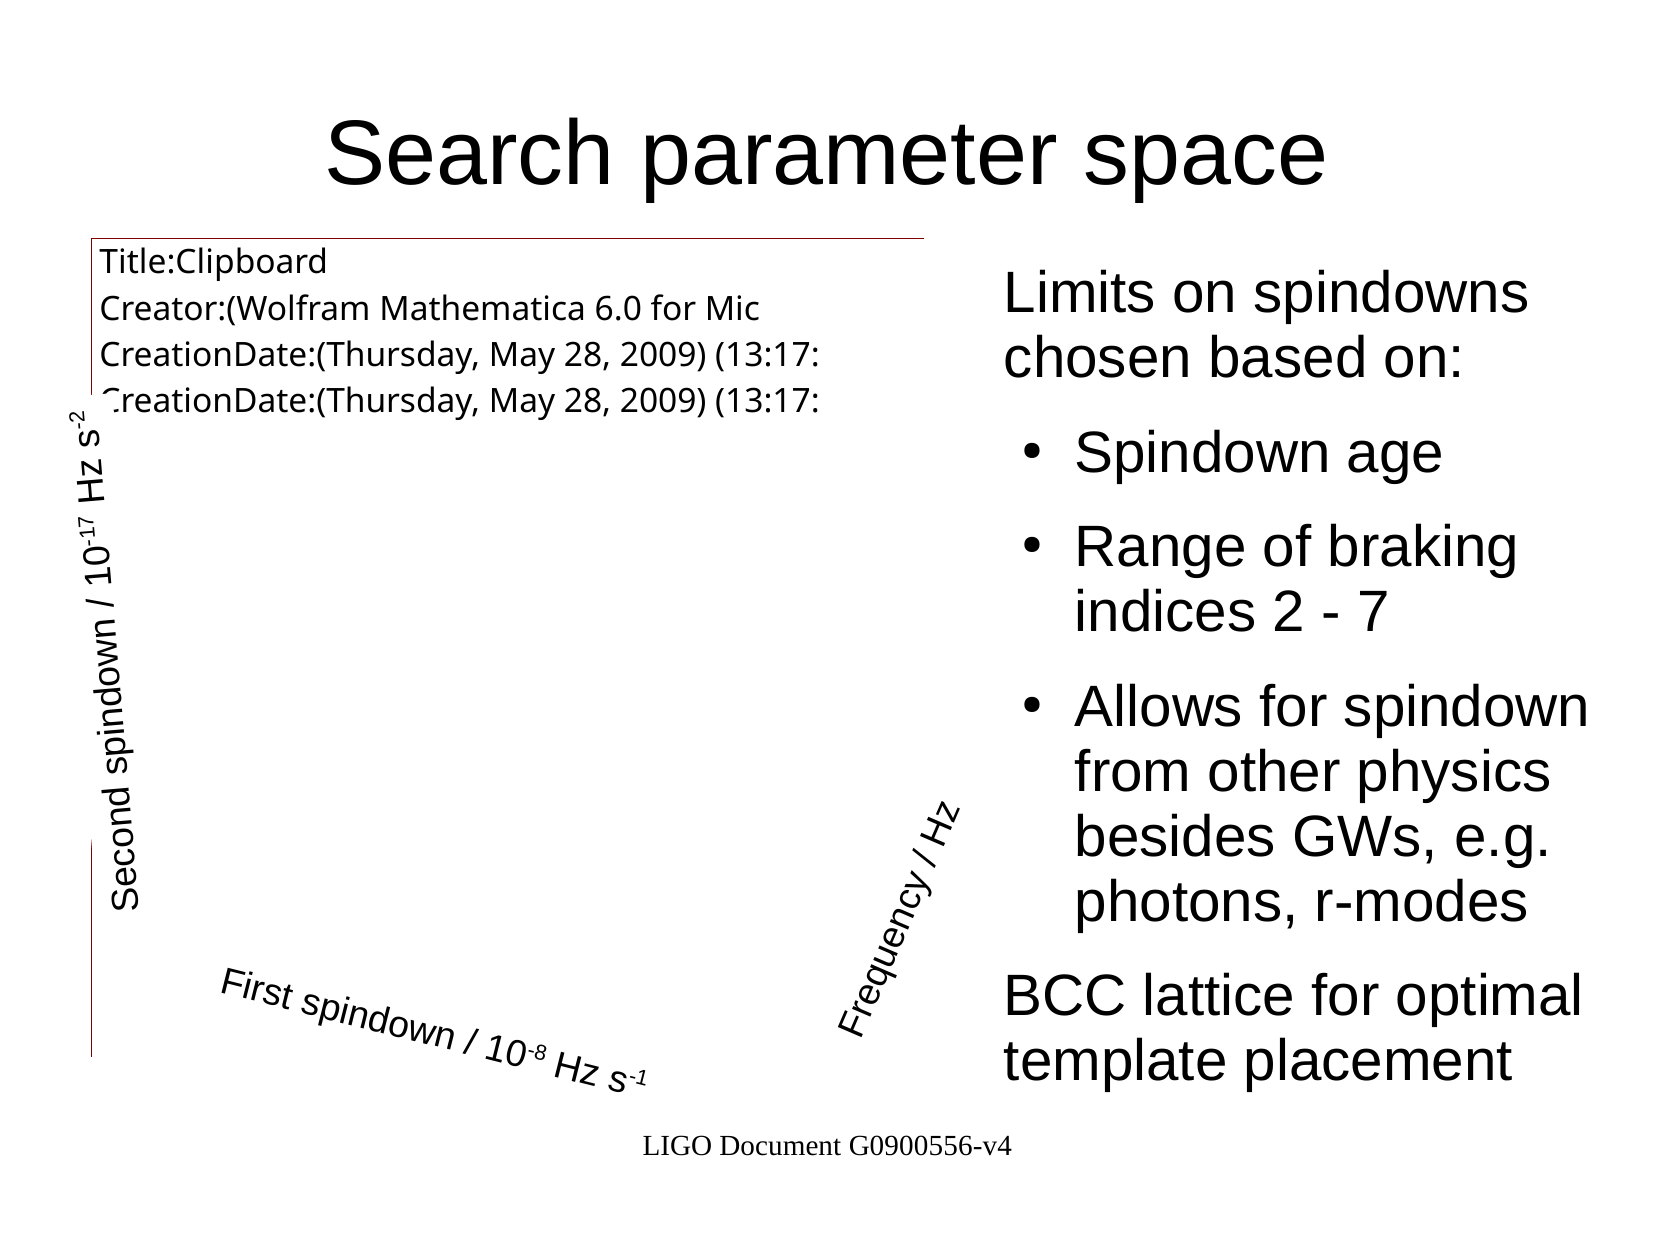

# Search parameter space
Limits on spindowns chosen based on:
Spindown age
Range of braking indices 2 - 7
Allows for spindown from other physics besides GWs, e.g. photons, r-modes
BCC lattice for optimal template placement
Second spindown / 10-17 Hz s-2
Frequency / Hz
First spindown / 10-8 Hz s-1
LIGO Document G0900556-v4